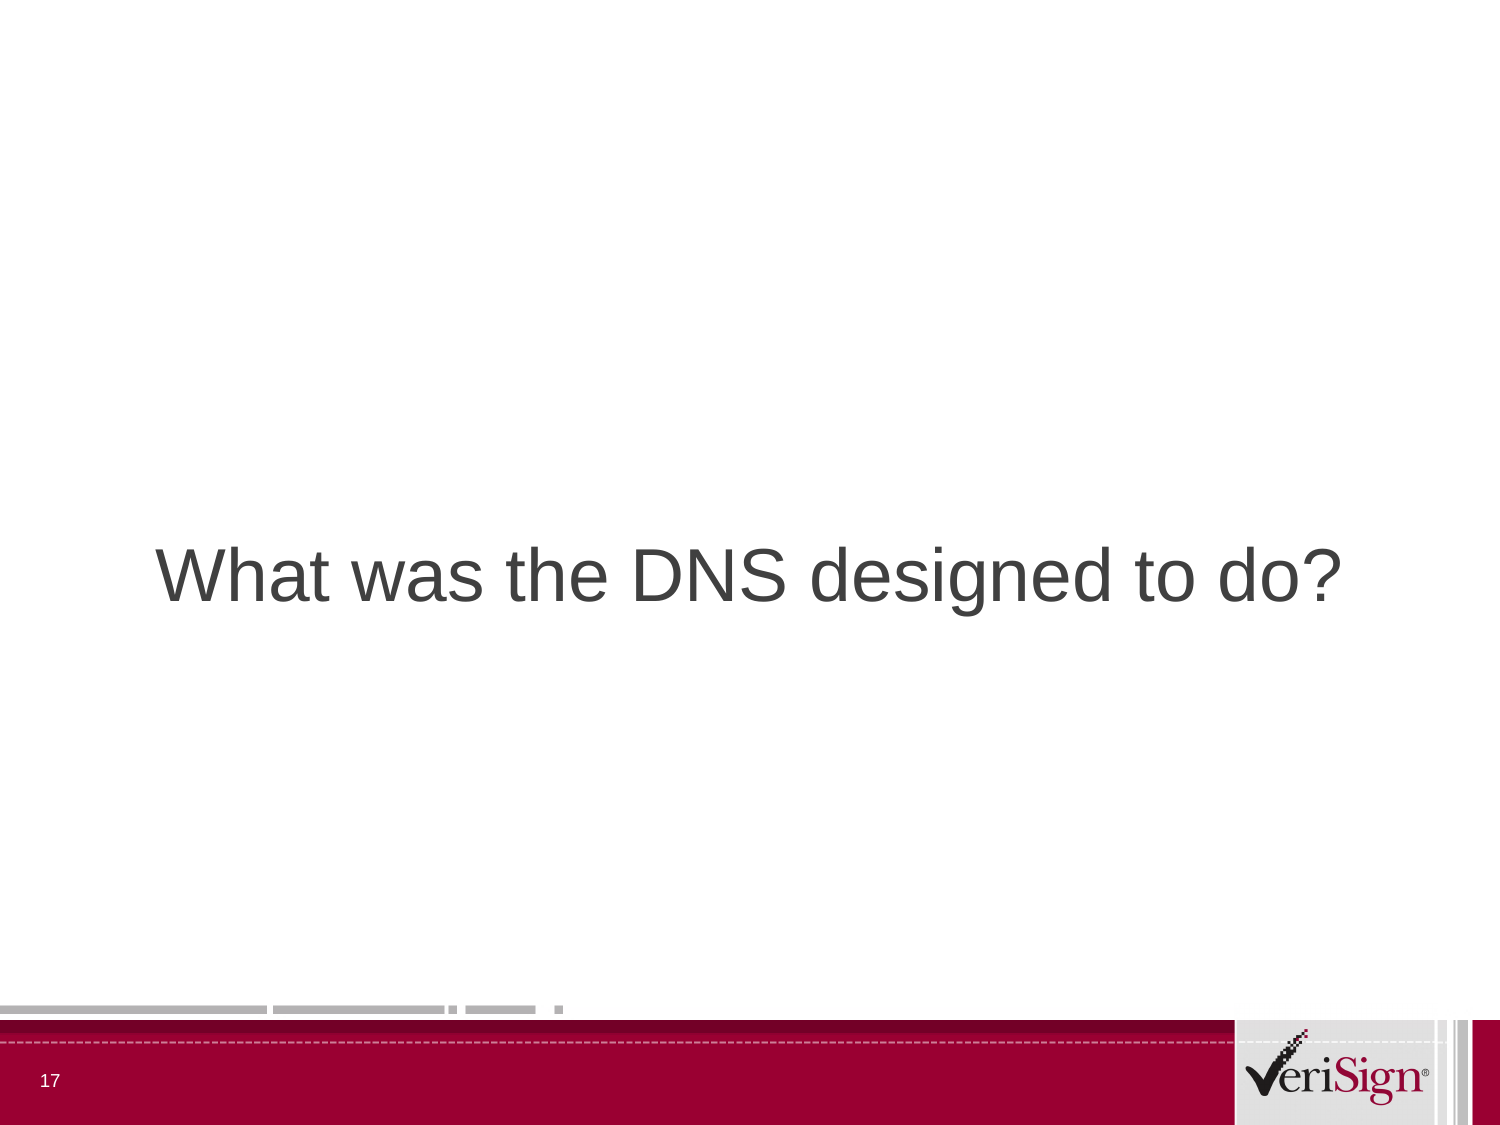

# What was the DNS designed to do?
17